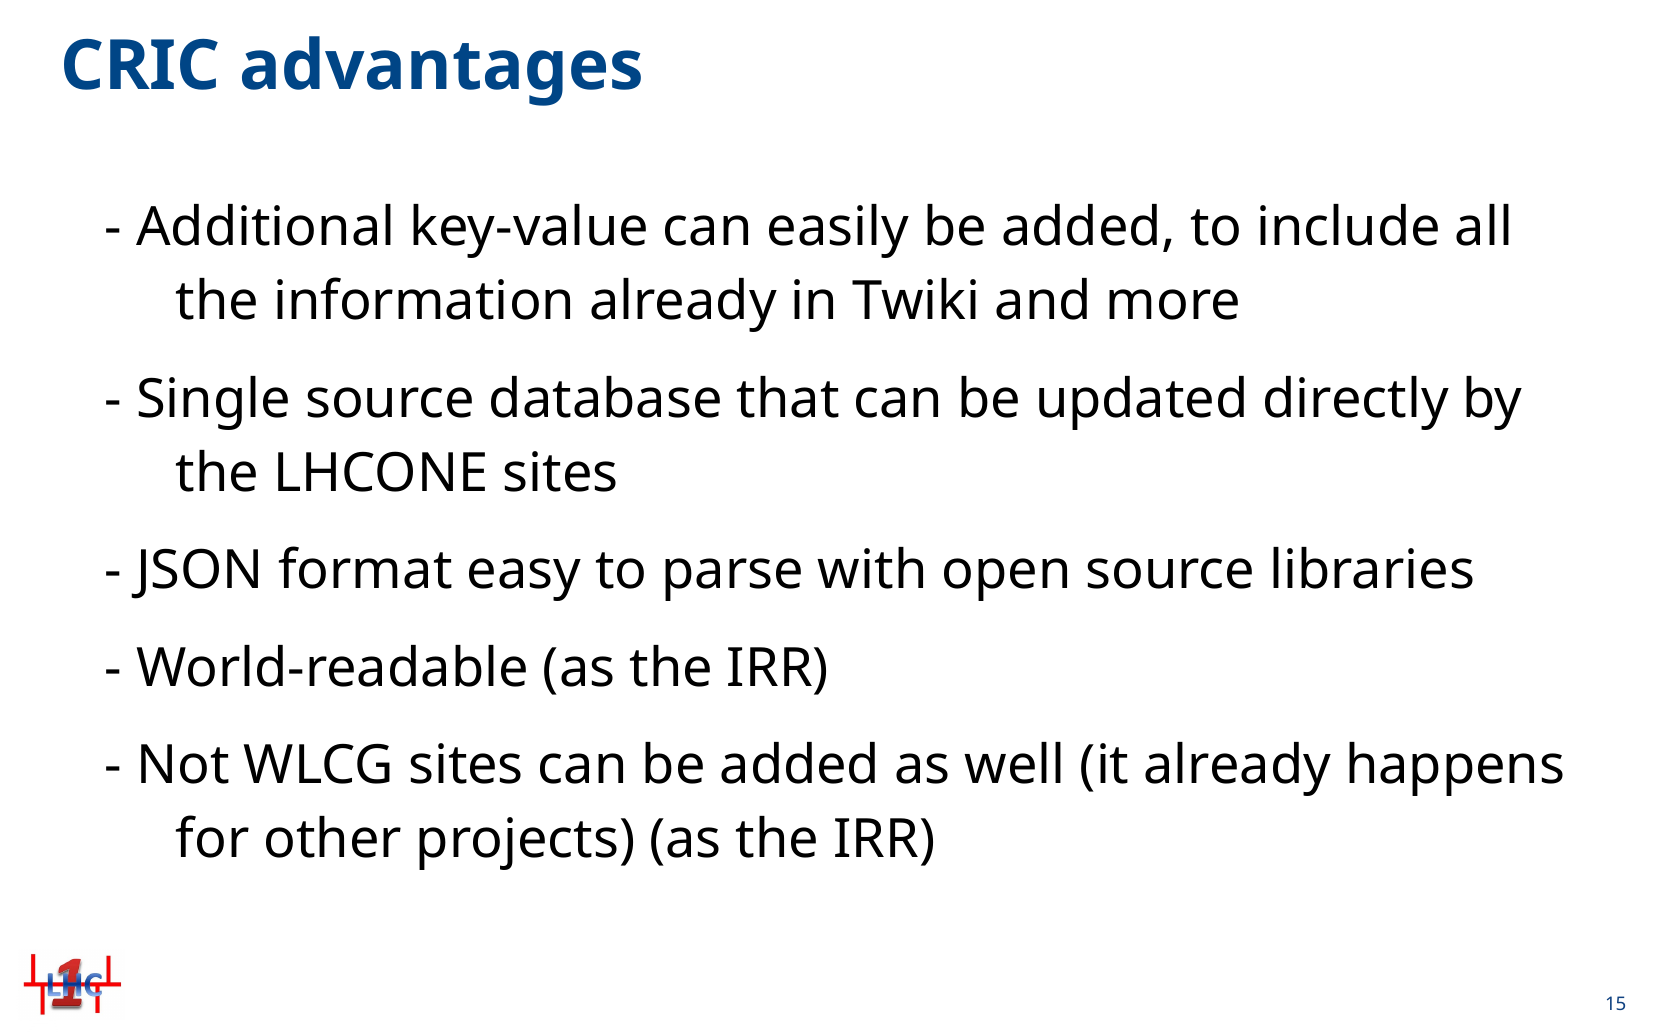

# CRIC advantages
- Additional key-value can easily be added, to include all the information already in Twiki and more
- Single source database that can be updated directly by the LHCONE sites
- JSON format easy to parse with open source libraries
- World-readable (as the IRR)
- Not WLCG sites can be added as well (it already happens for other projects) (as the IRR)